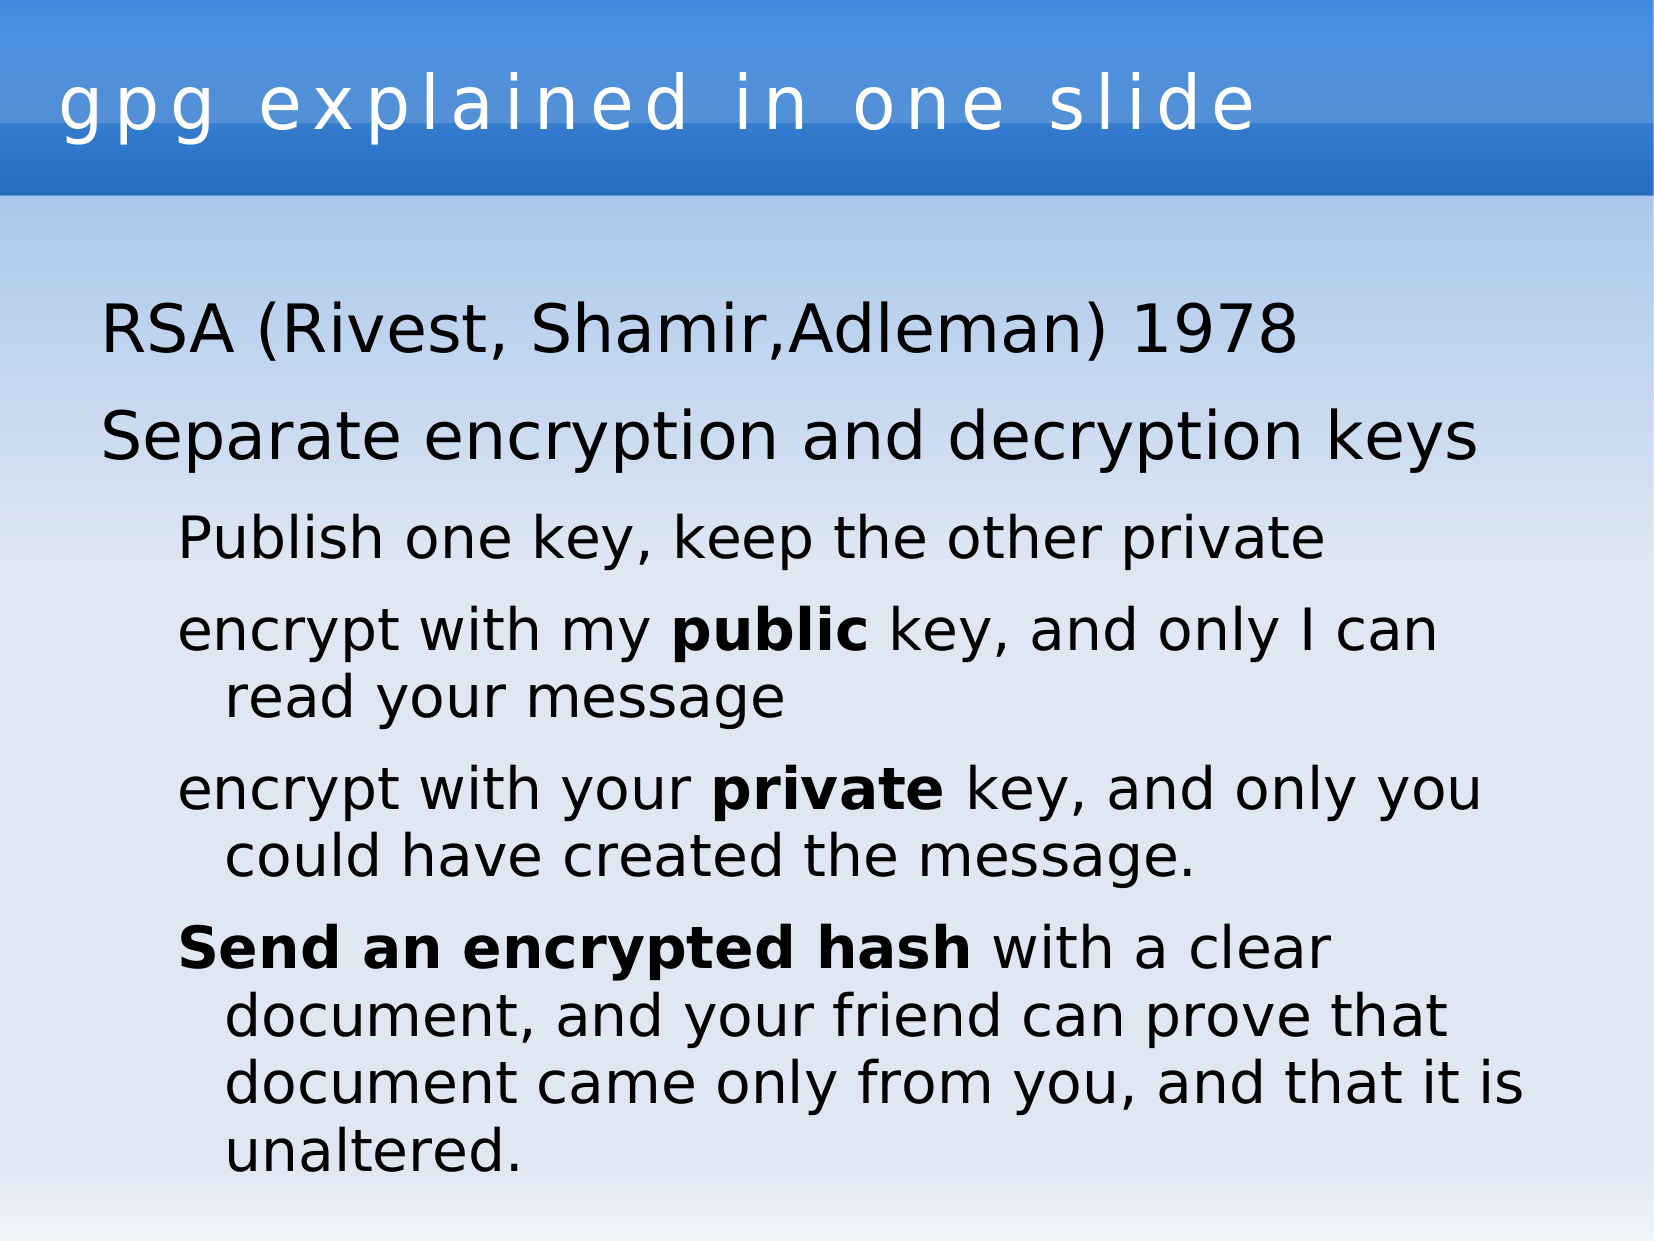

# gpg explained in one slide
RSA (Rivest, Shamir,Adleman) 1978
Separate encryption and decryption keys
Publish one key, keep the other private
encrypt with my public key, and only I can read your message
encrypt with your private key, and only you could have created the message.
Send an encrypted hash with a clear document, and your friend can prove that document came only from you, and that it is unaltered.